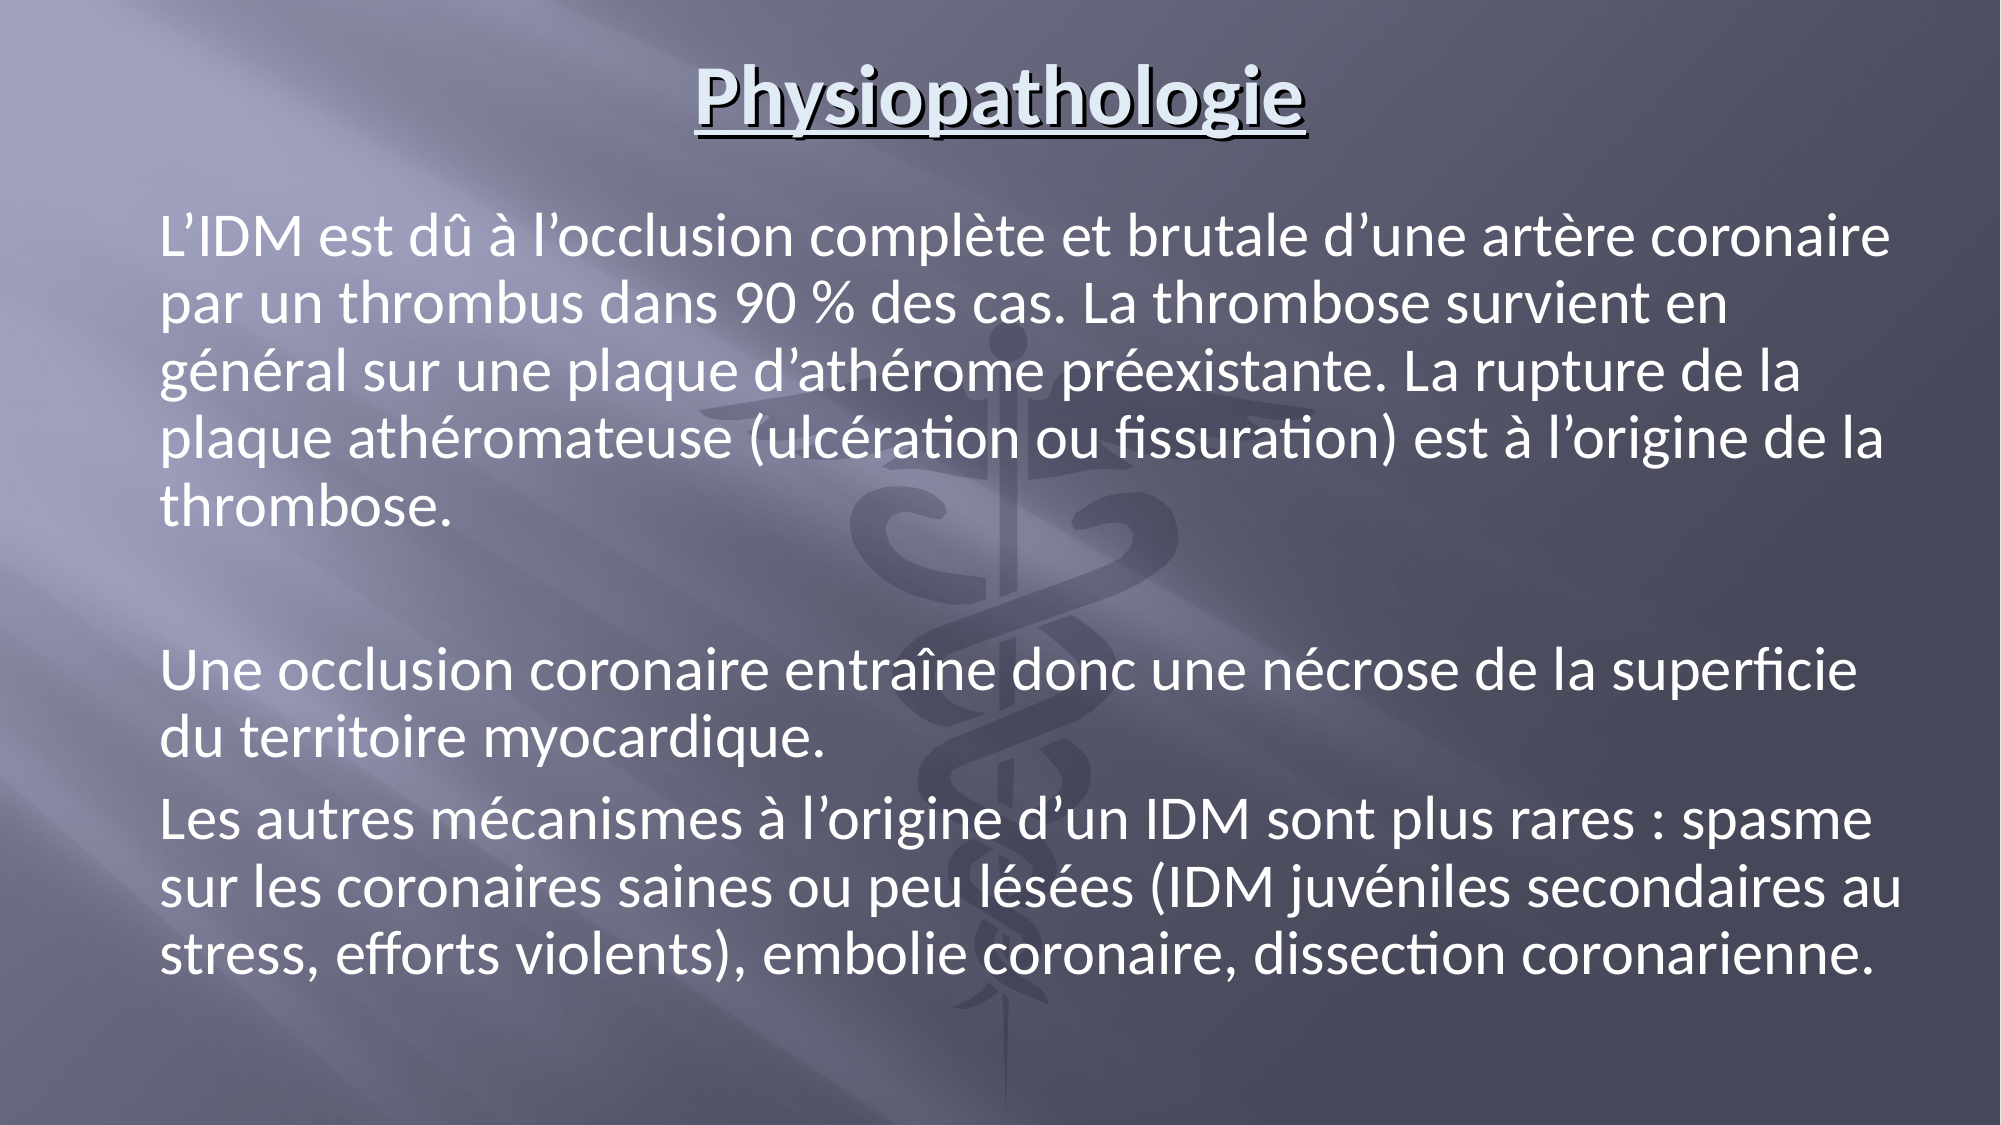

Physiopathologie
# L’IDM est dû à l’occlusion complète et brutale d’une artère coronaire par un thrombus dans 90 % des cas. La thrombose survient en général sur une plaque d’athérome préexistante. La rupture de la plaque athéromateuse (ulcération ou fissuration) est à l’origine de la thrombose.
Une occlusion coronaire entraîne donc une nécrose de la superficie du territoire myocardique.
Les autres mécanismes à l’origine d’un IDM sont plus rares : spasme sur les coronaires saines ou peu lésées (IDM juvéniles secondaires au stress, efforts violents), embolie coronaire, dissection coronarienne.